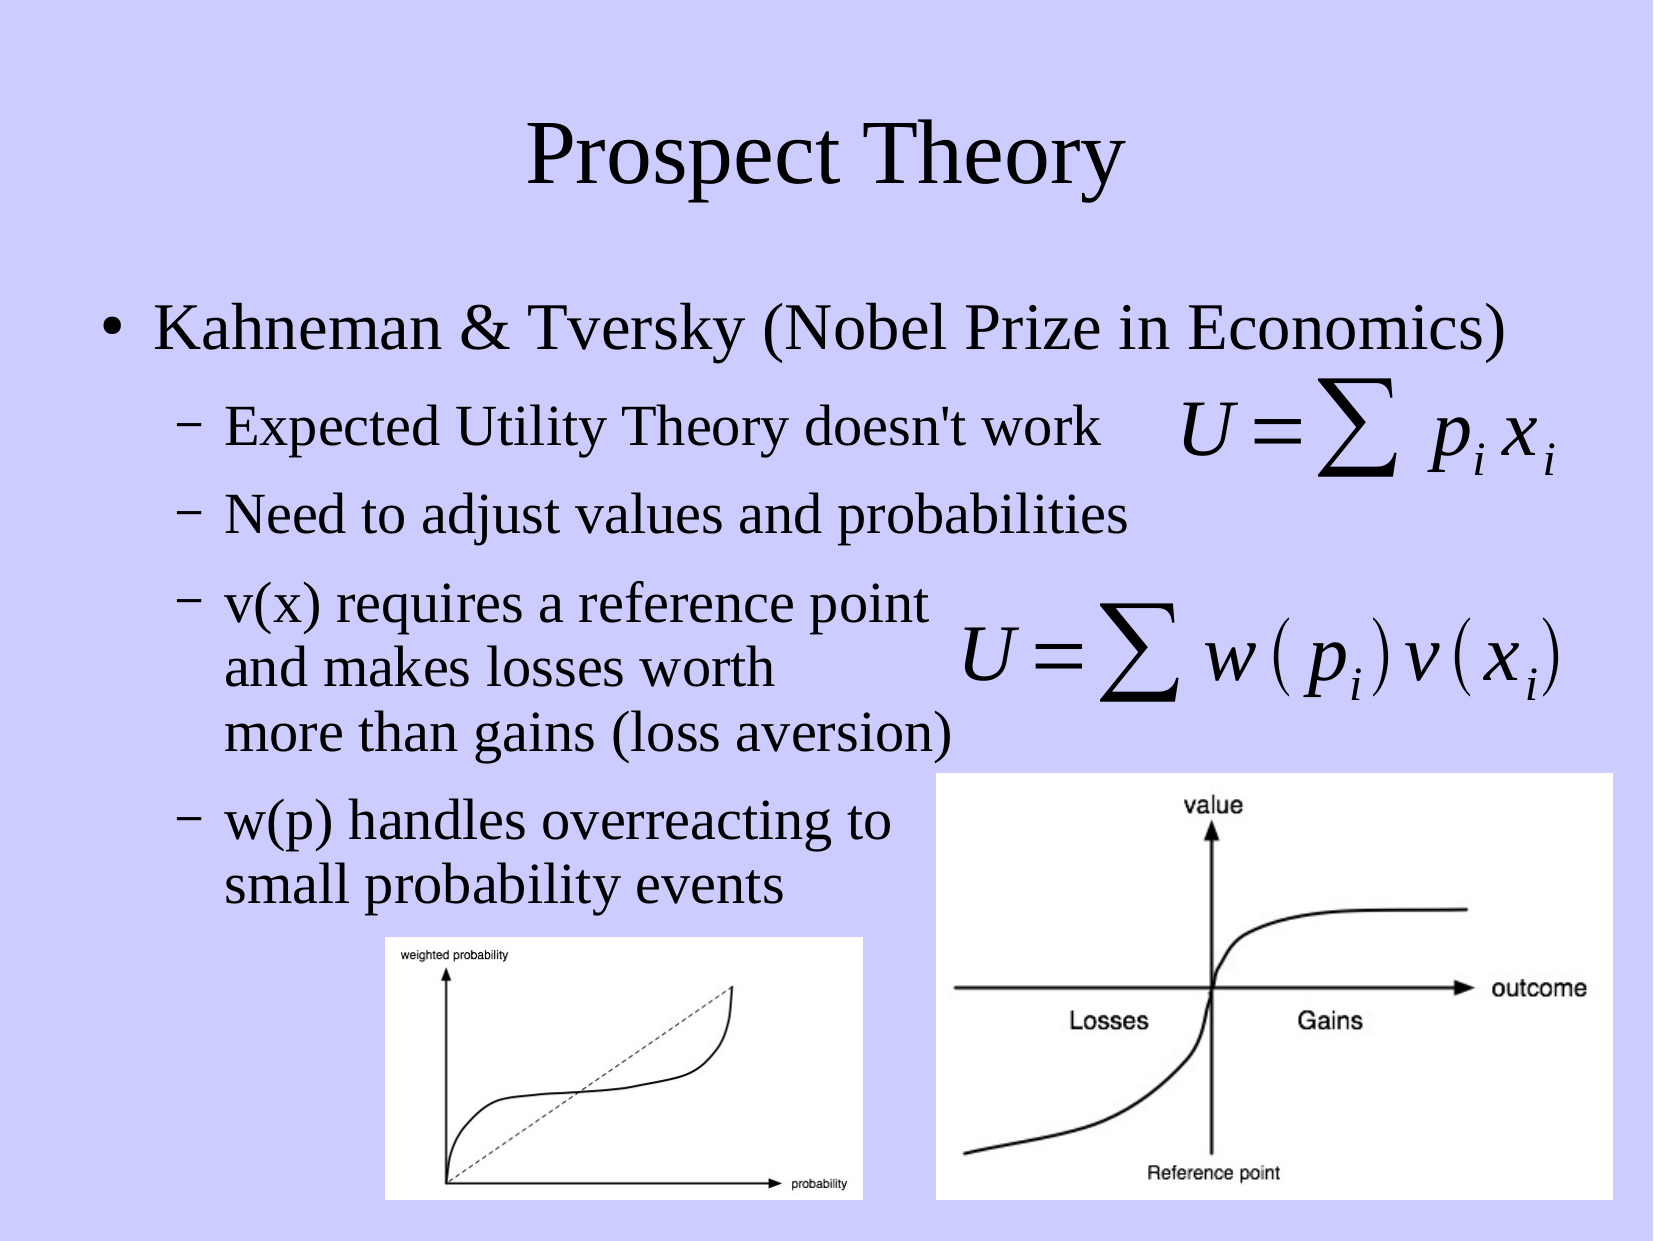

# Prospect Theory
Kahneman & Tversky (Nobel Prize in Economics)
Expected Utility Theory doesn't work
Need to adjust values and probabilities
v(x) requires a reference point
and makes losses worth
more than gains (loss aversion)
w(p) handles overreacting to
small probability events
3